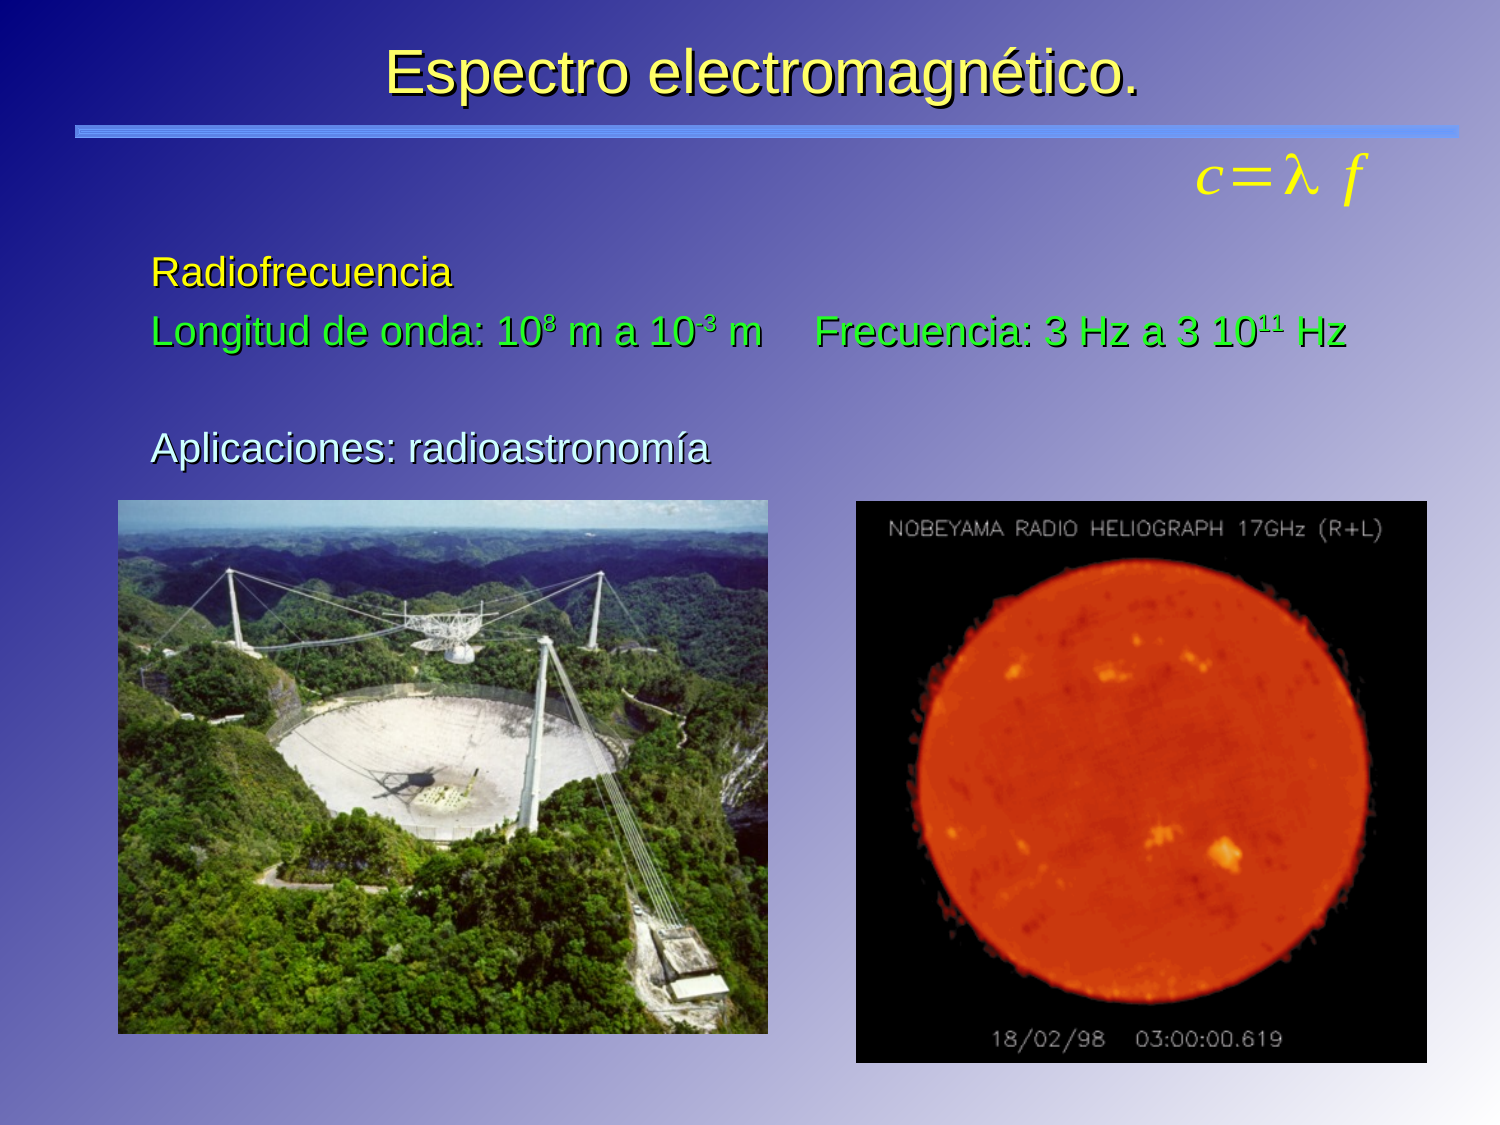

Espectro electromagnético.
Radiofrecuencia
Longitud de onda: 108 m a 10-3 m	Frecuencia: 3 Hz a 3 1011 Hz
Aplicaciones: radioastronomía